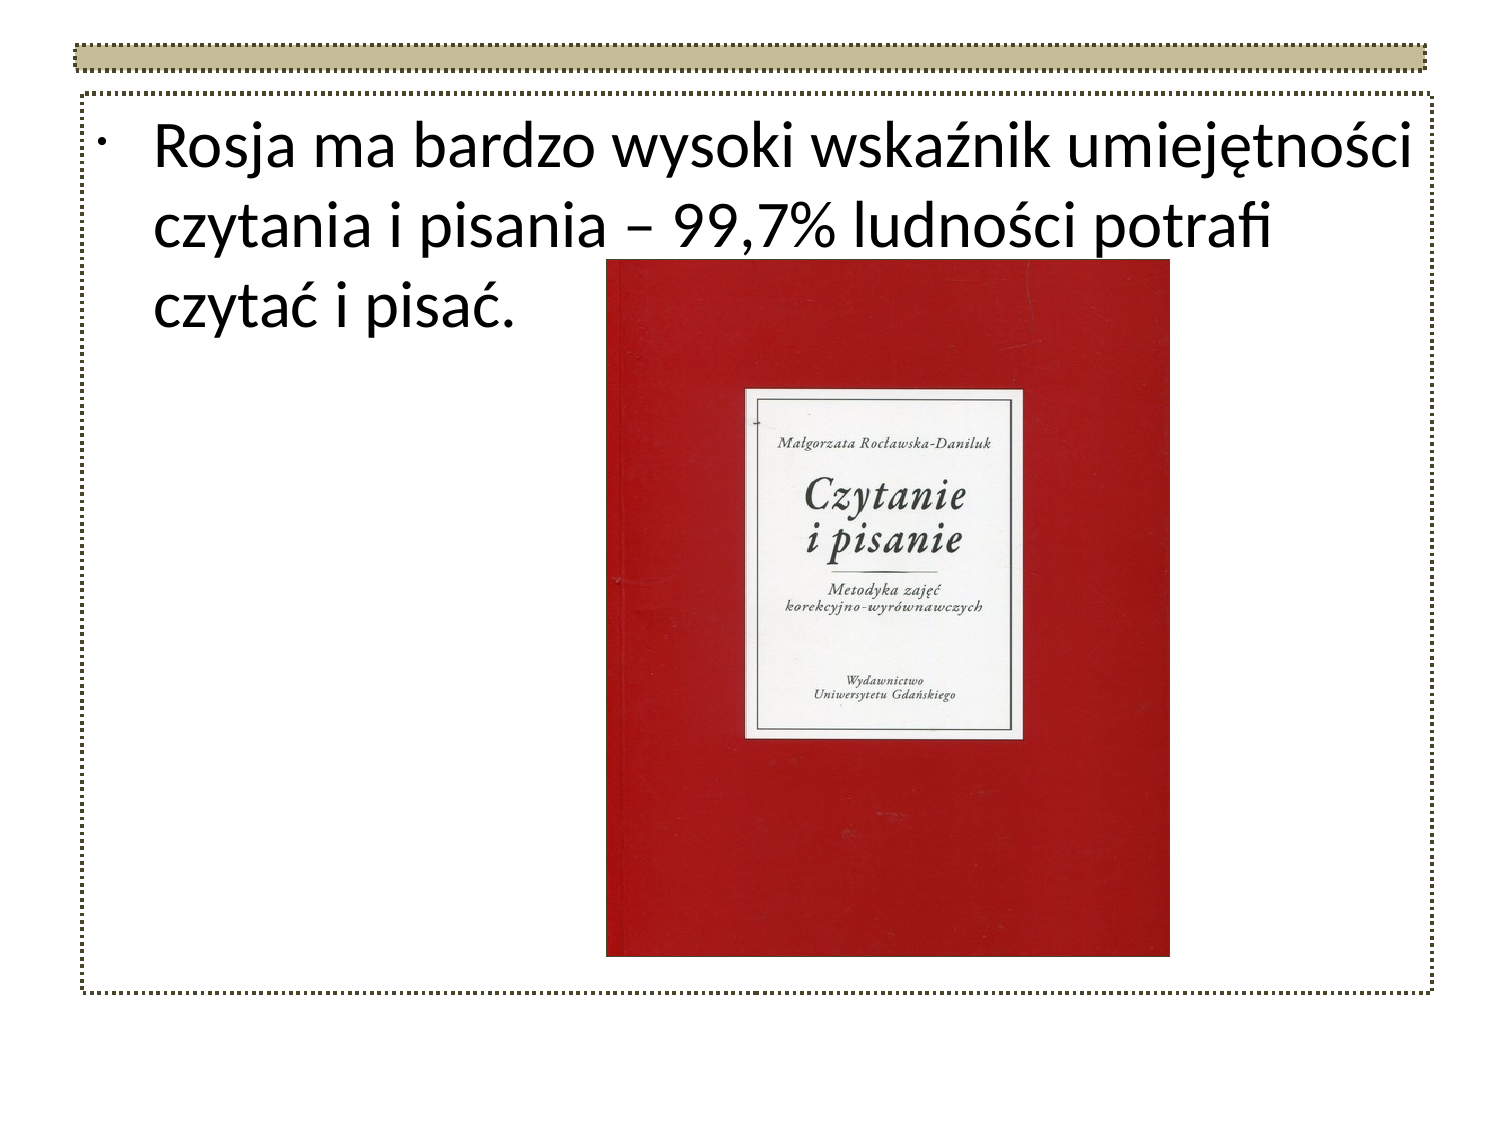

#
Rosja ma bardzo wysoki wskaźnik umiejętności czytania i pisania – 99,7% ludności potrafi czytać i pisać.